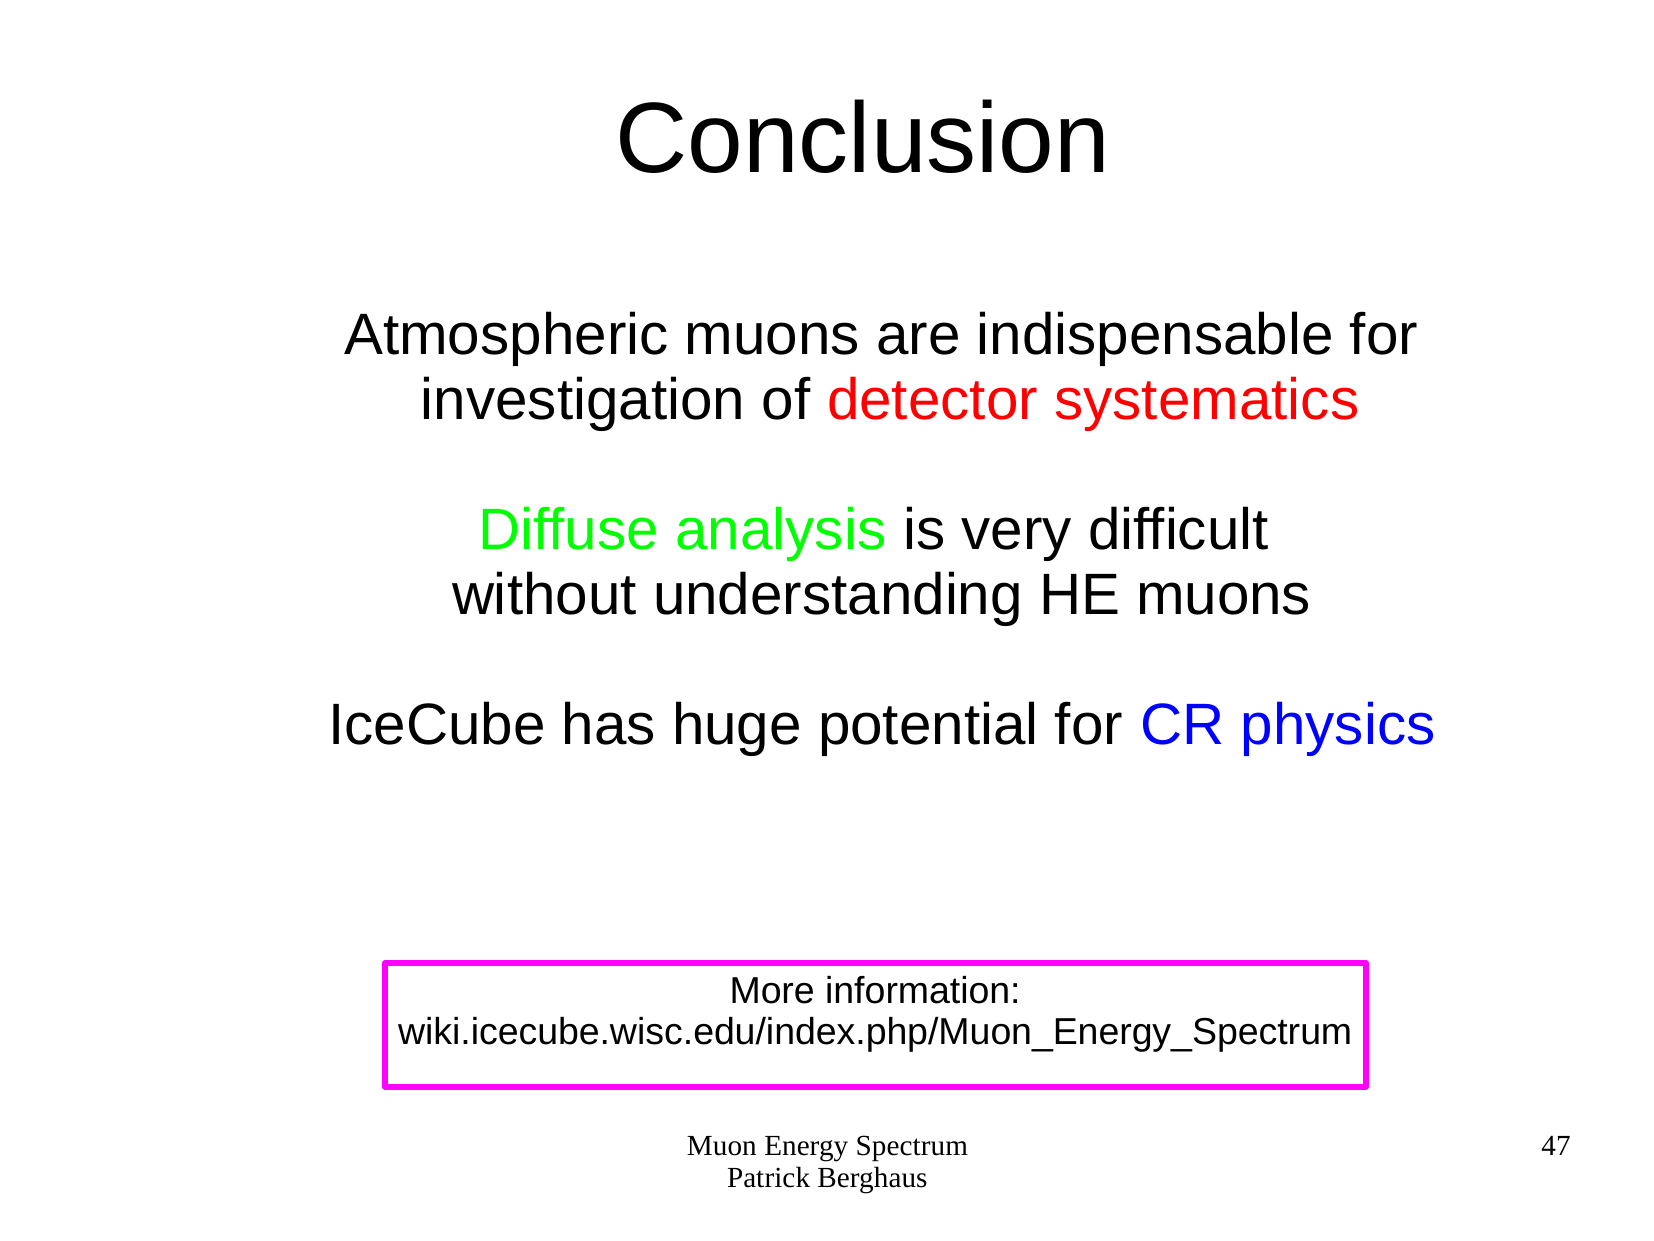

Conclusion
Atmospheric muons are indispensable for
 investigation of detector systematics
Diffuse analysis is very difficult
without understanding HE muons
IceCube has huge potential for CR physics
More information:
wiki.icecube.wisc.edu/index.php/Muon_Energy_Spectrum
47